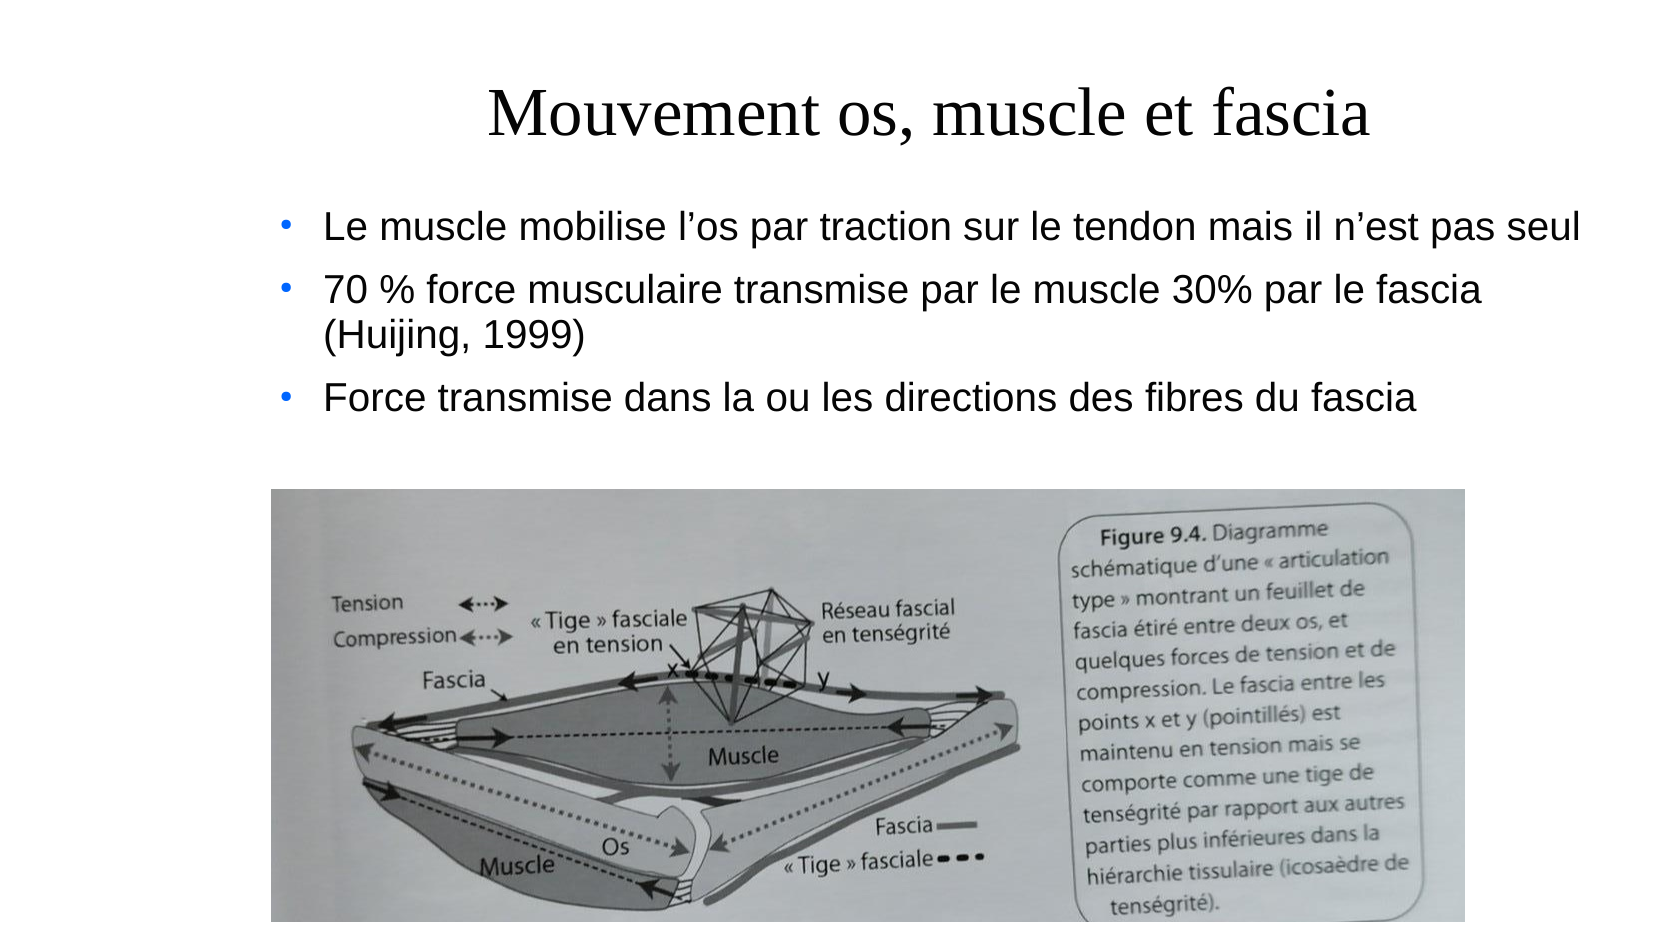

# Mouvement os, muscle et fascia
Le muscle mobilise l’os par traction sur le tendon mais il n’est pas seul
70 % force musculaire transmise par le muscle 30% par le fascia (Huijing, 1999)
Force transmise dans la ou les directions des fibres du fascia
Le tissu conjonctif, par Nicolas Truffart, Ecole Française d'Ashtanga Yoga
15